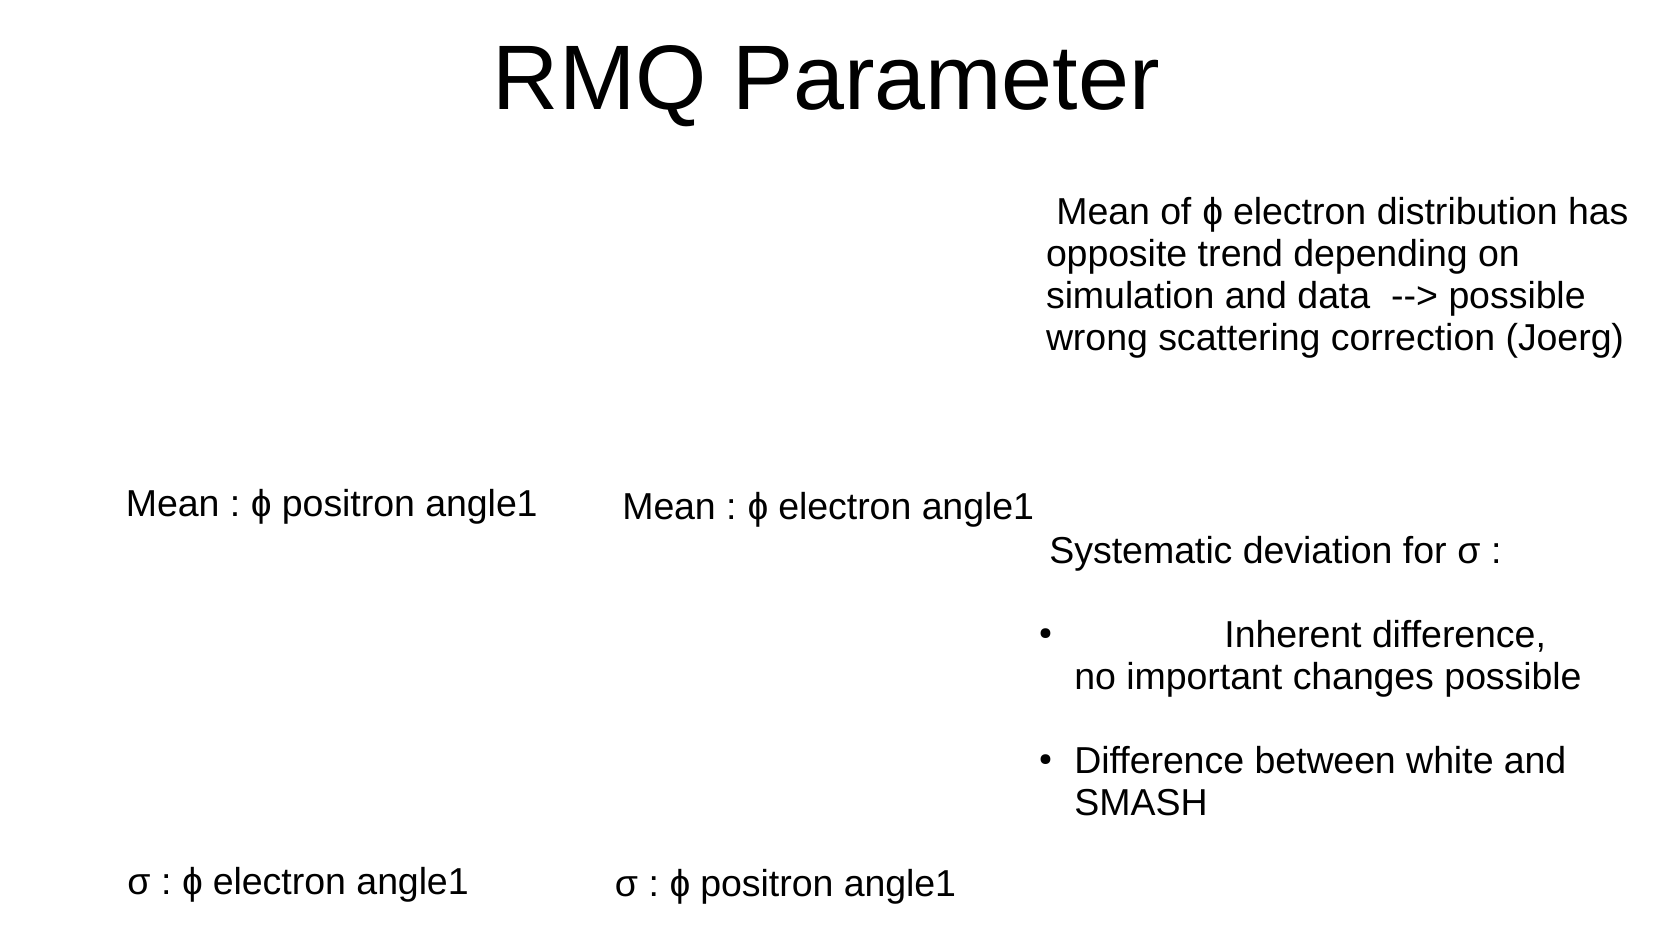

# RMQ Parameter
 Mean of ɸ electron distribution has opposite trend depending on simulation and data --> possible wrong scattering correction (Joerg)
Mean : ɸ positron angle1
Mean : ɸ electron angle1
 Systematic deviation for σ :
		Inherent difference, no important changes possible
Difference between white and SMASH
σ : ɸ electron angle1
σ : ɸ positron angle1